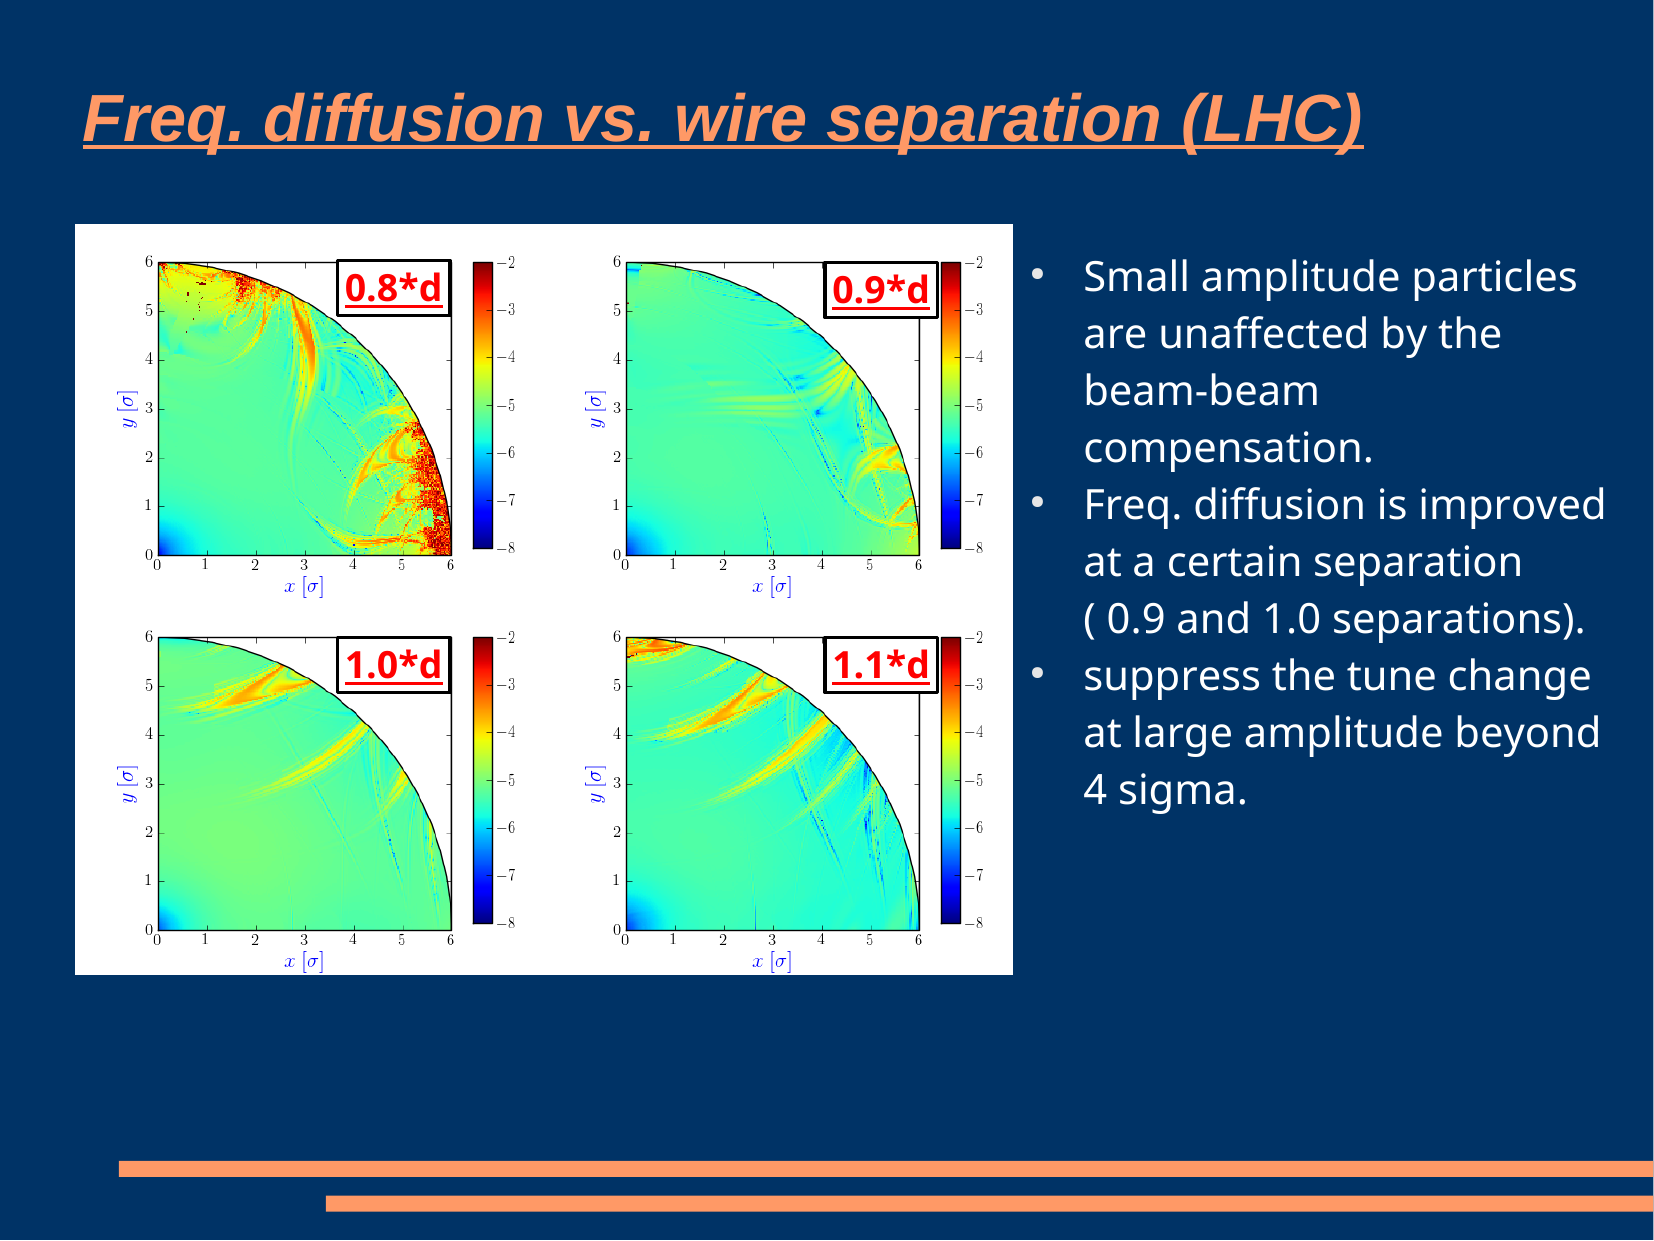

# Freq. diffusion vs. wire separation (LHC)
Small amplitude particles are unaffected by the beam-beam compensation.
Freq. diffusion is improved at a certain separation ( 0.9 and 1.0 separations).
suppress the tune change at large amplitude beyond 4 sigma.
0.8*d
0.9*d
1.0*d
1.1*d